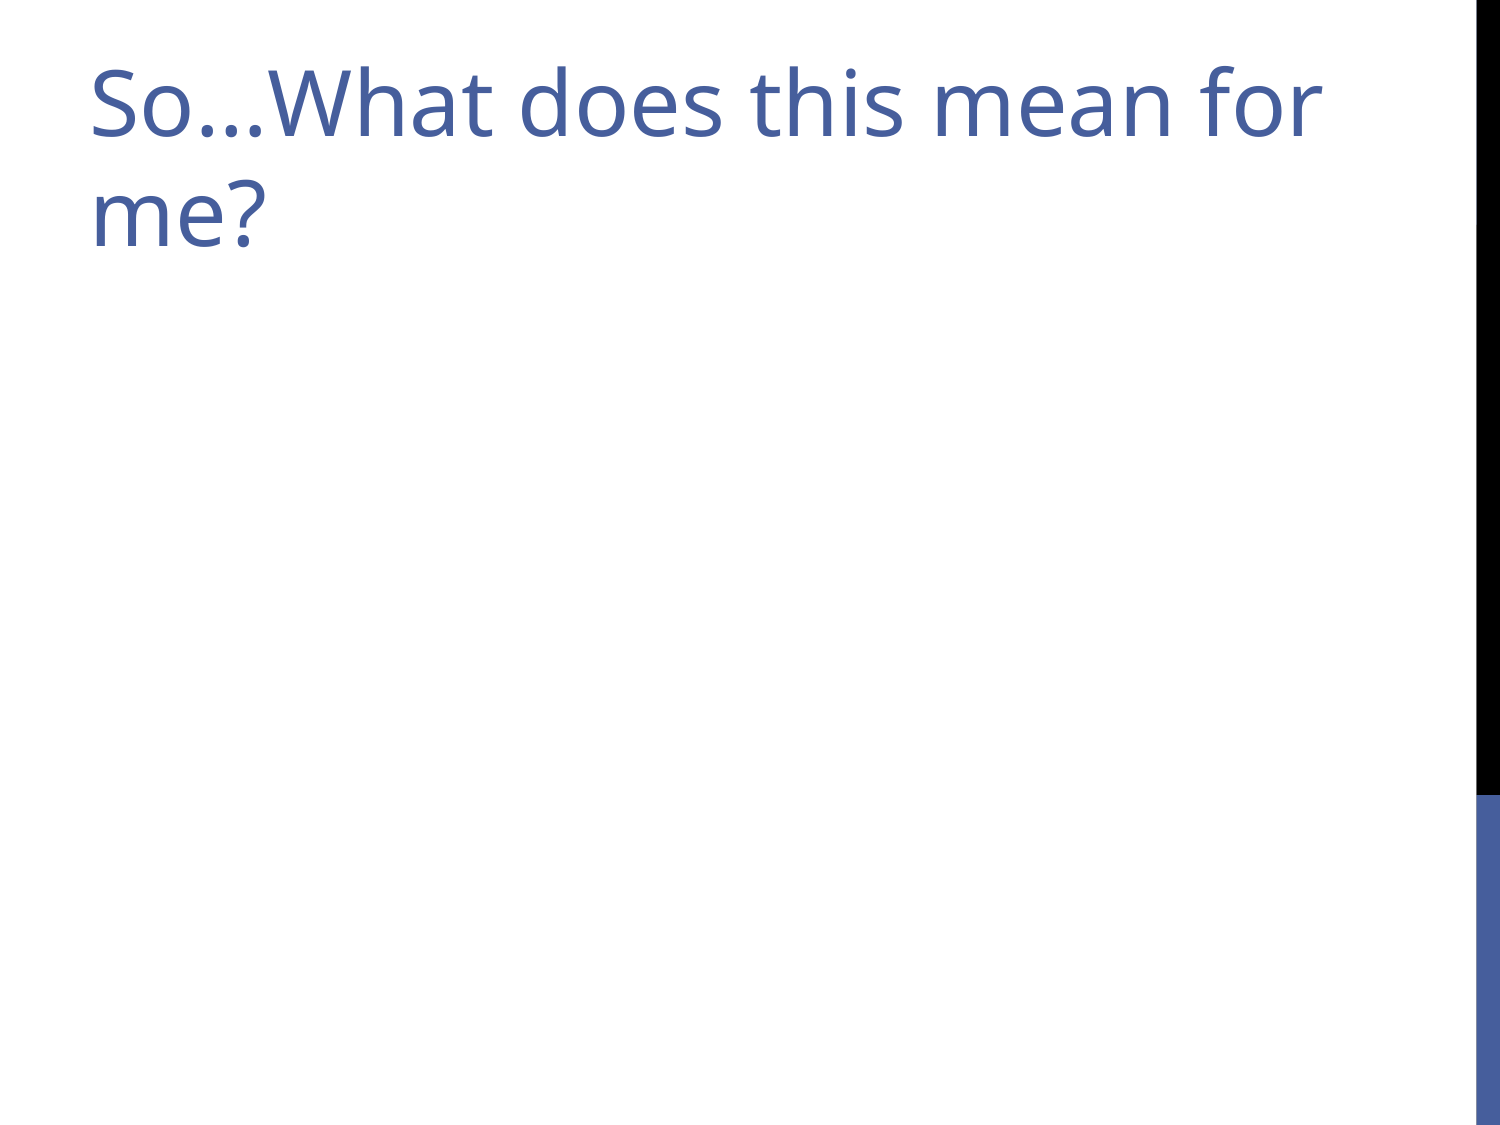

# So…What does this mean for me?